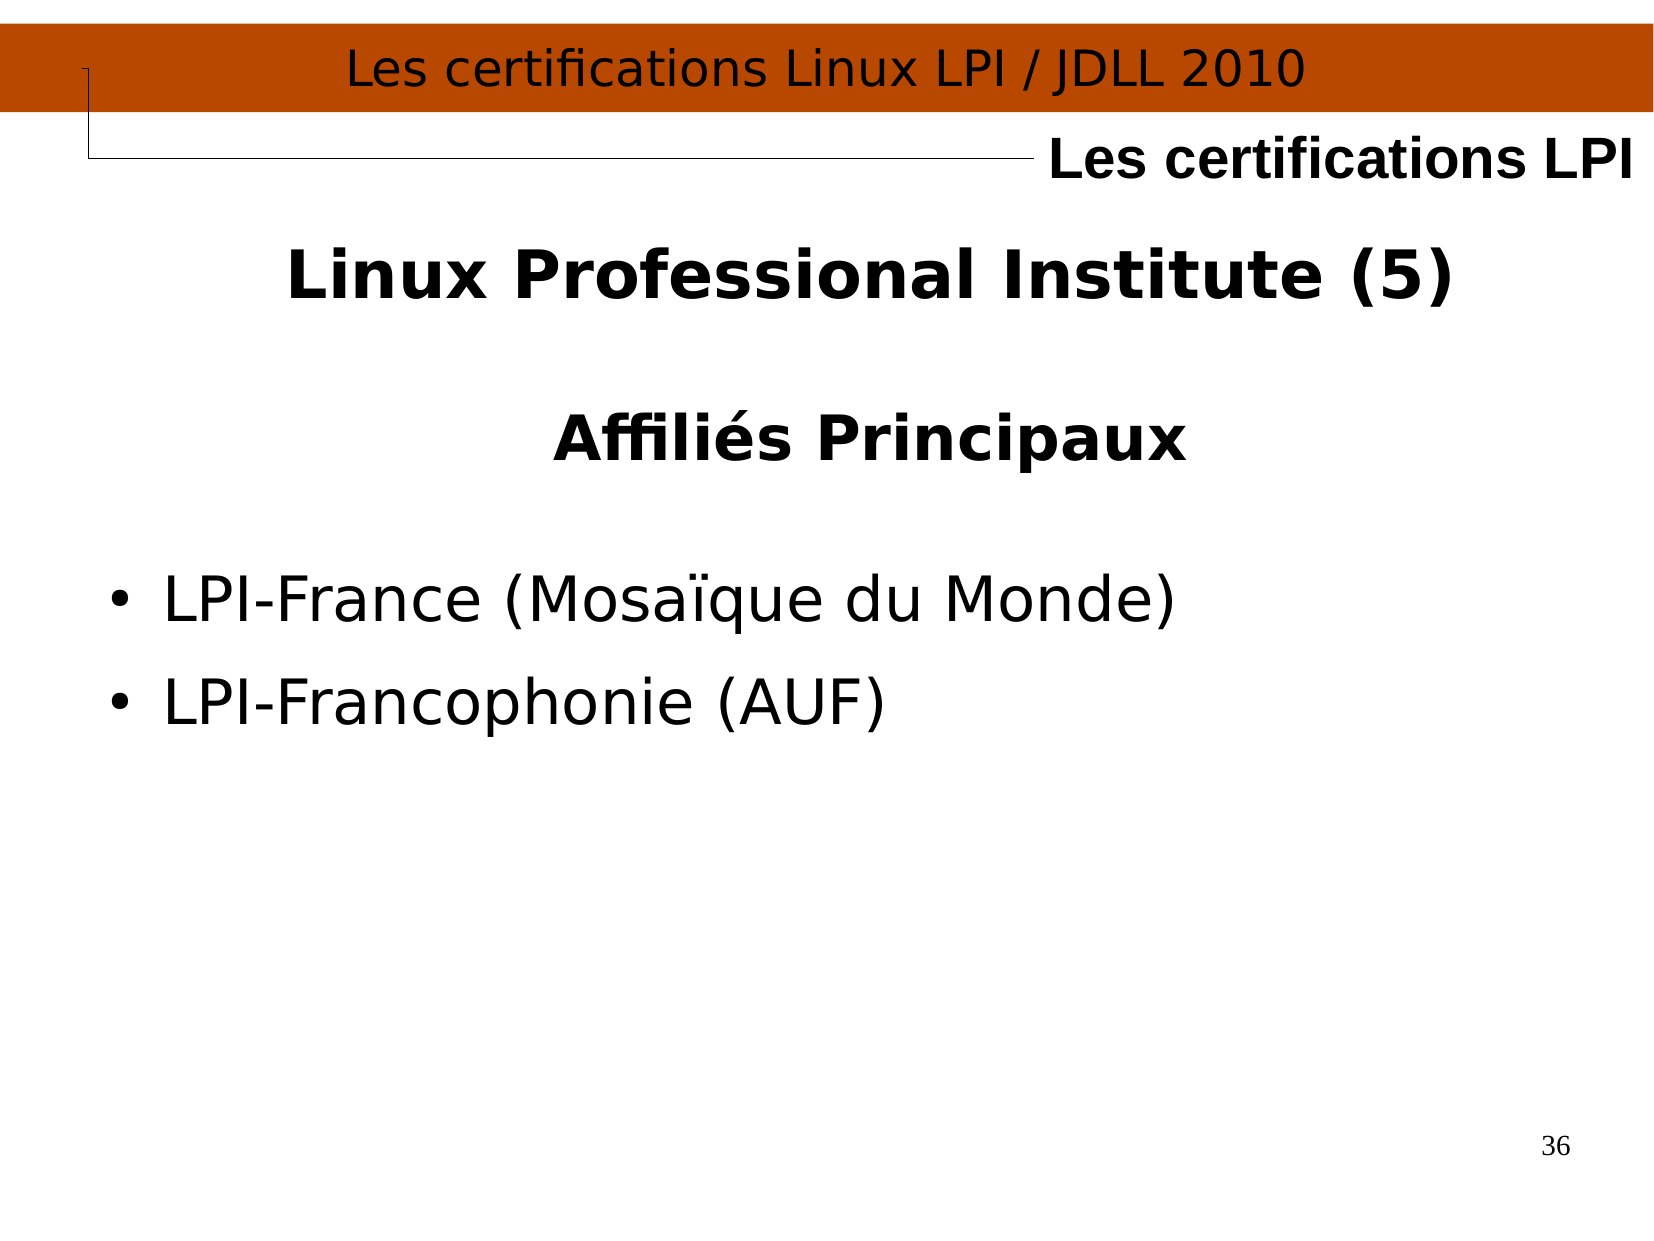

# Les certifications Linux LPI / JDLL 2010
Les certifications LPI
Linux Professional Institute (5)
Affiliés Principaux
LPI-France (Mosaïque du Monde)
LPI-Francophonie (AUF)
36